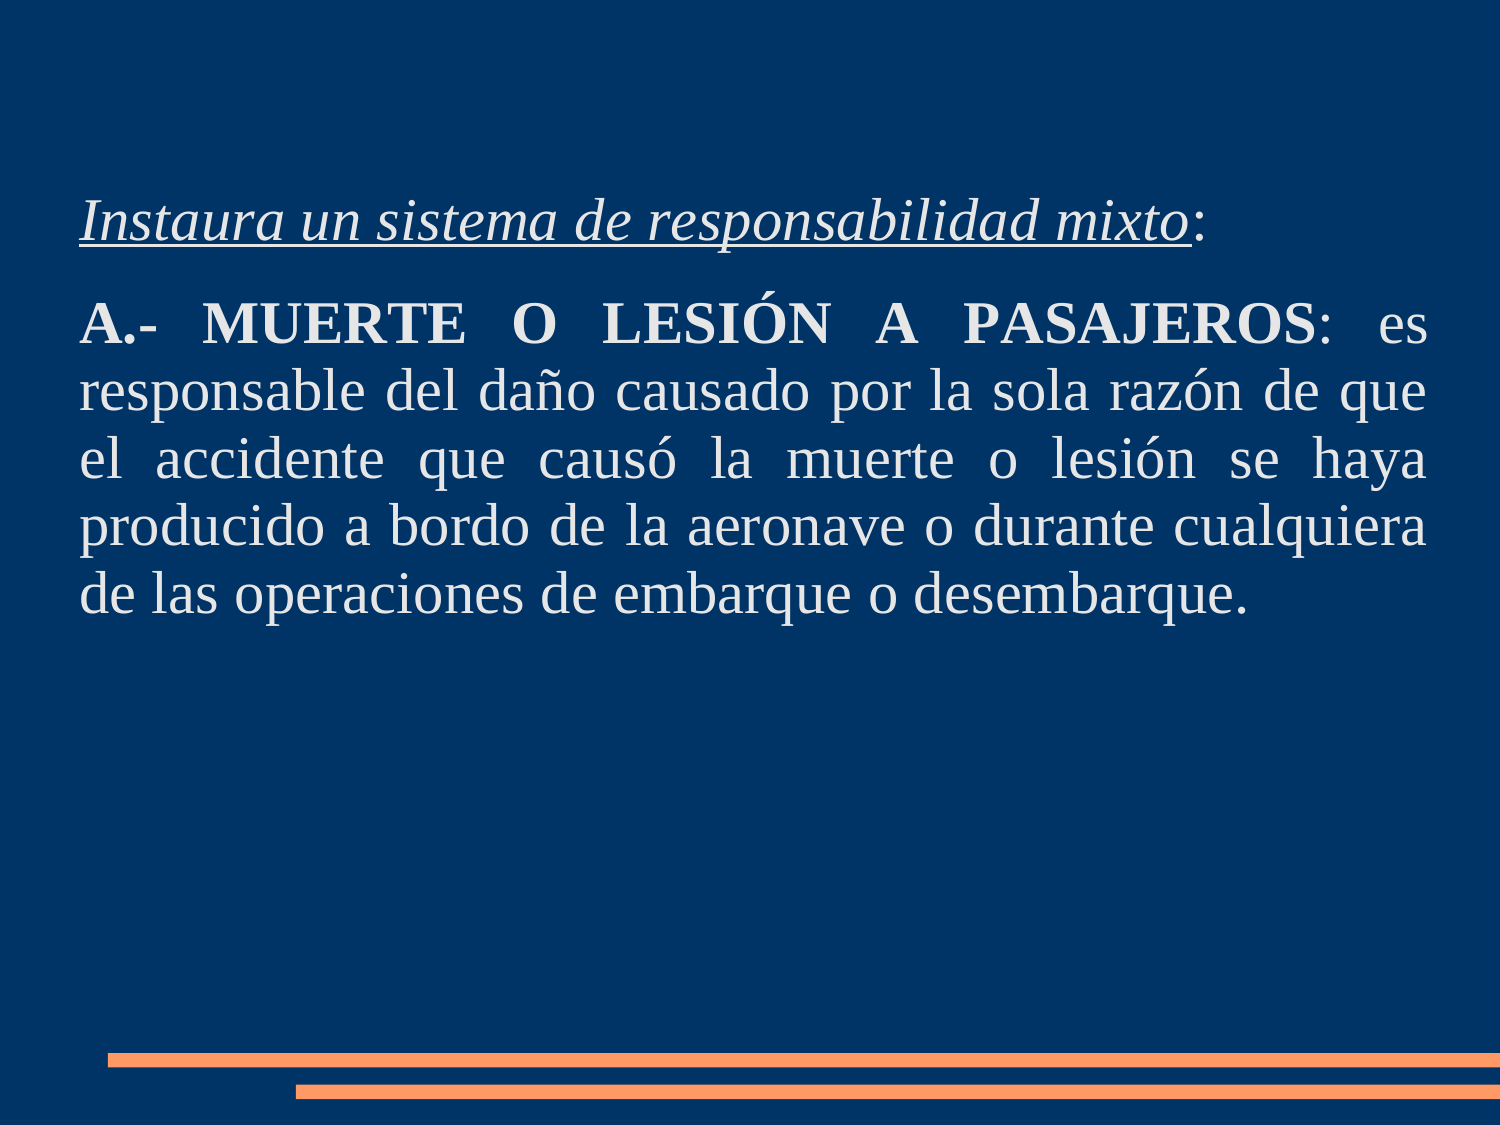

# Instaura un sistema de responsabilidad mixto:
A.- MUERTE O LESIÓN A PASAJEROS: es responsable del daño causado por la sola razón de que el accidente que causó la muerte o lesión se haya producido a bordo de la aeronave o durante cualquiera de las operaciones de embarque o desembarque.